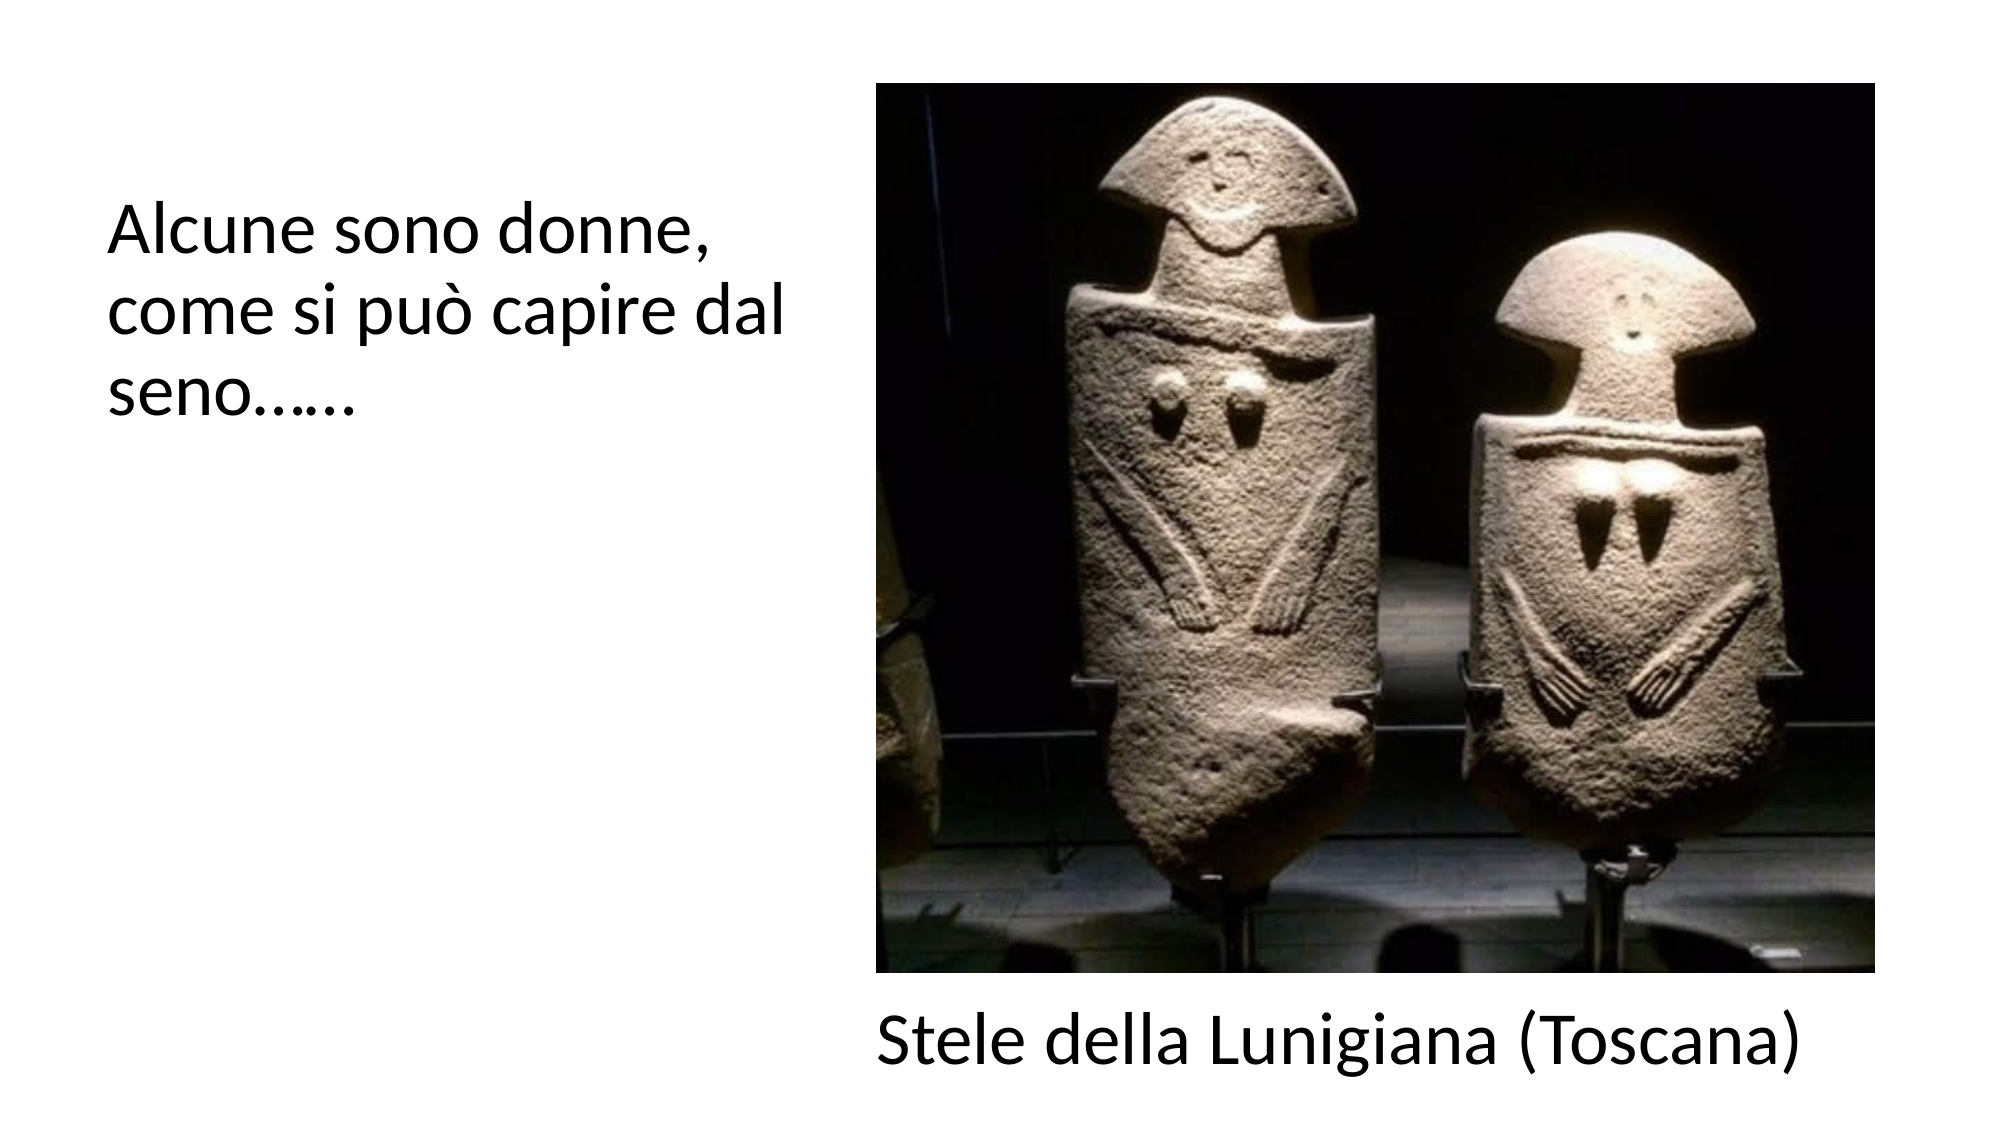

# Alcune sono donne, come si può capire dal seno……
Stele della Lunigiana (Toscana)